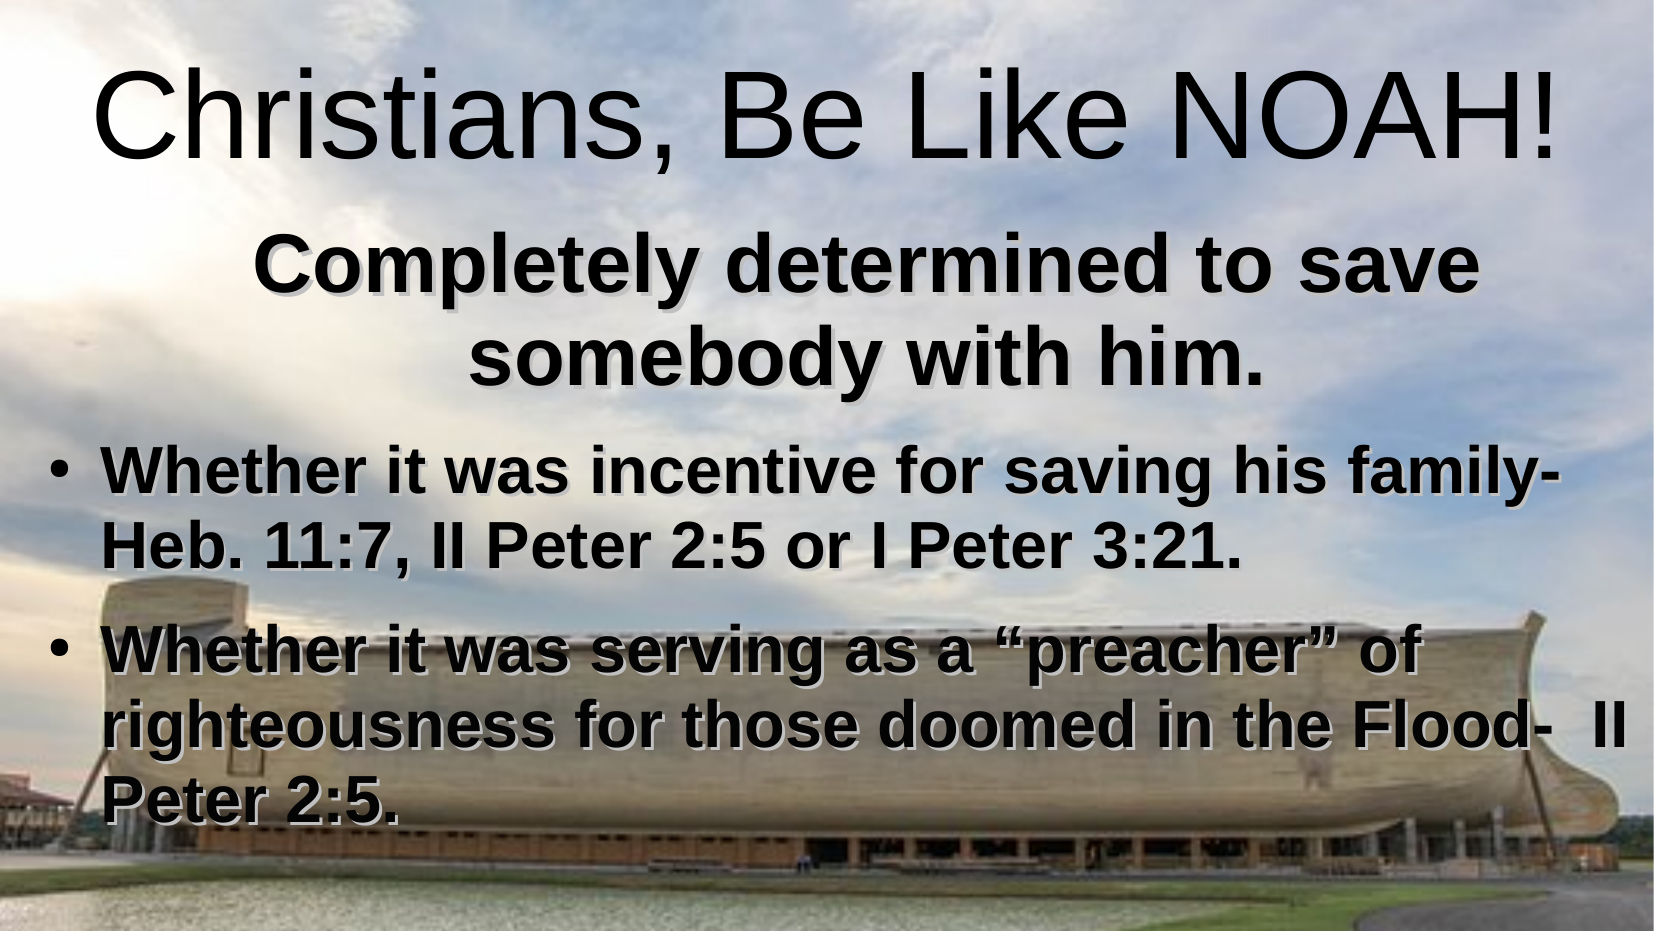

# Christians, Be Like NOAH!
Completely determined to save somebody with him.
Whether it was incentive for saving his family- Heb. 11:7, II Peter 2:5 or I Peter 3:21.
Whether it was serving as a “preacher” of righteousness for those doomed in the Flood- II Peter 2:5.